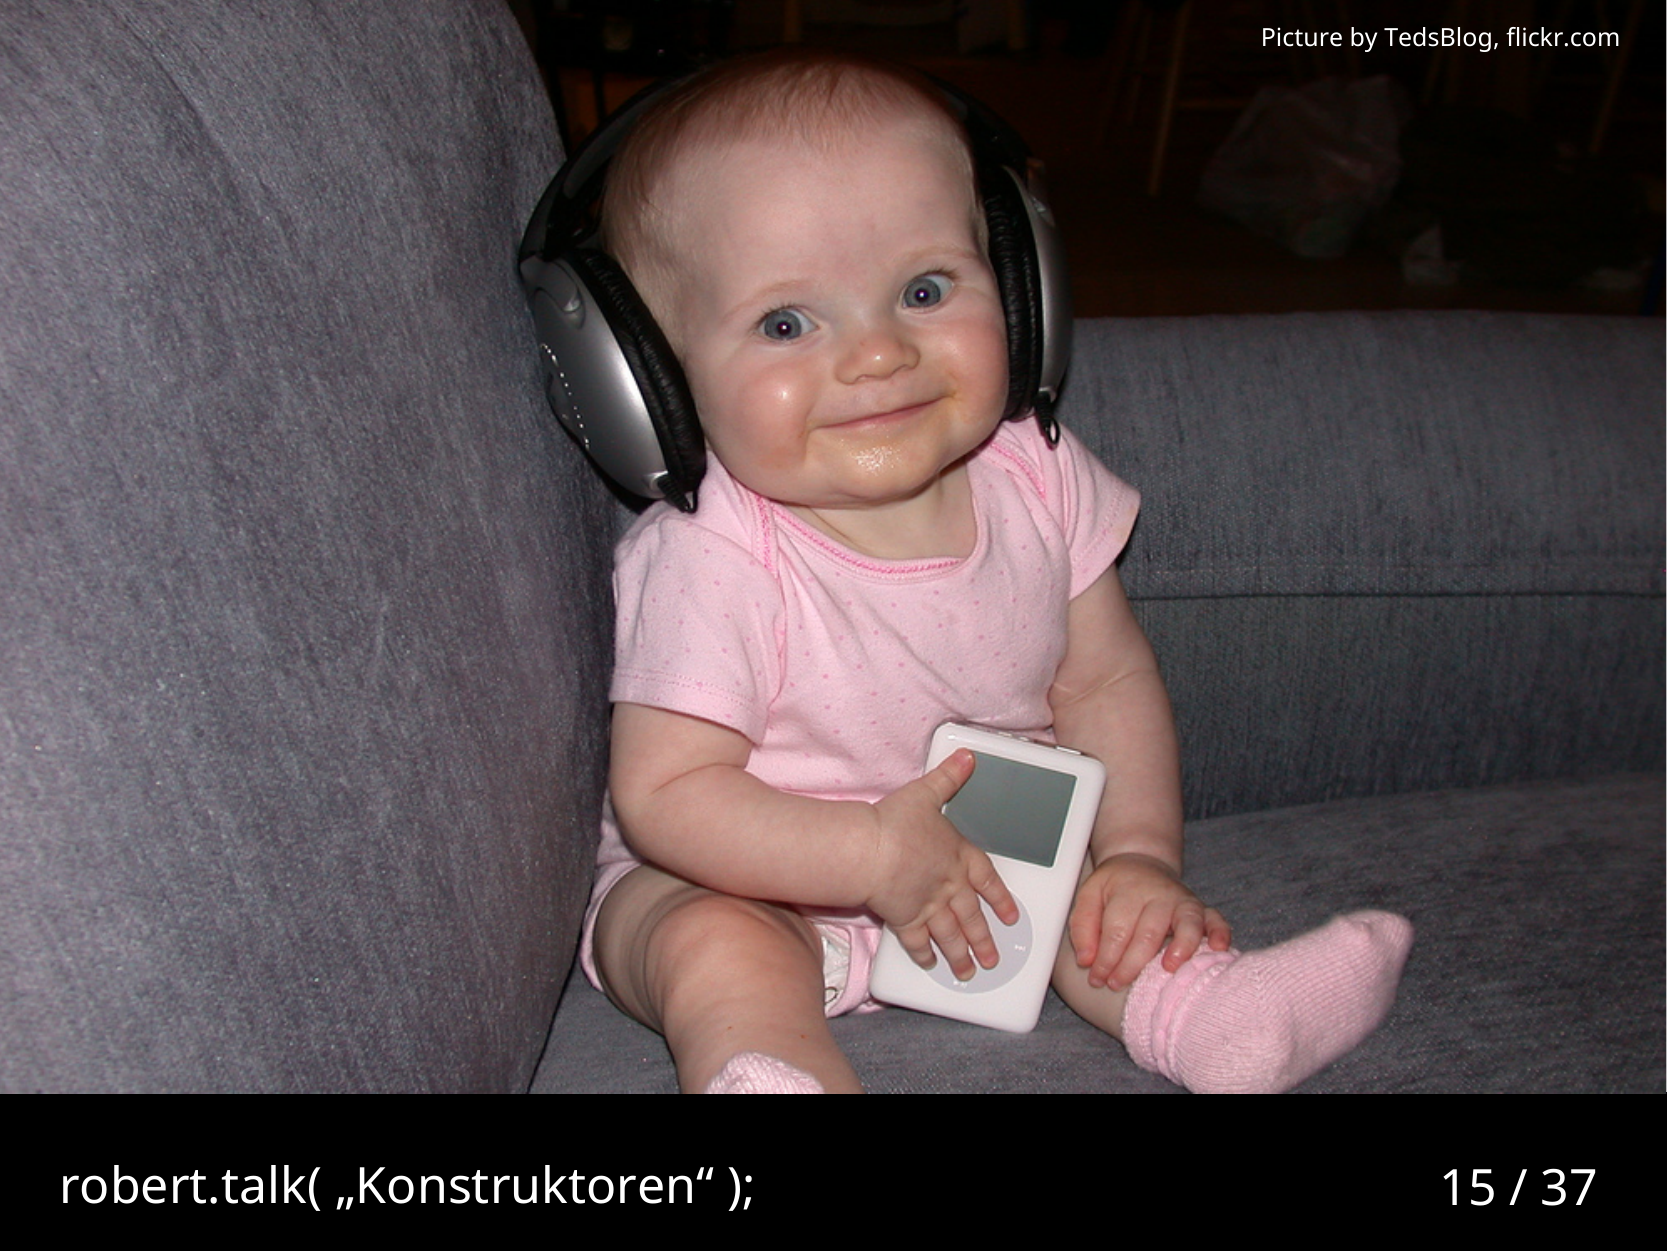

Picture by TedsBlog, flickr.com
robert.talk( „Konstruktoren“ );
15